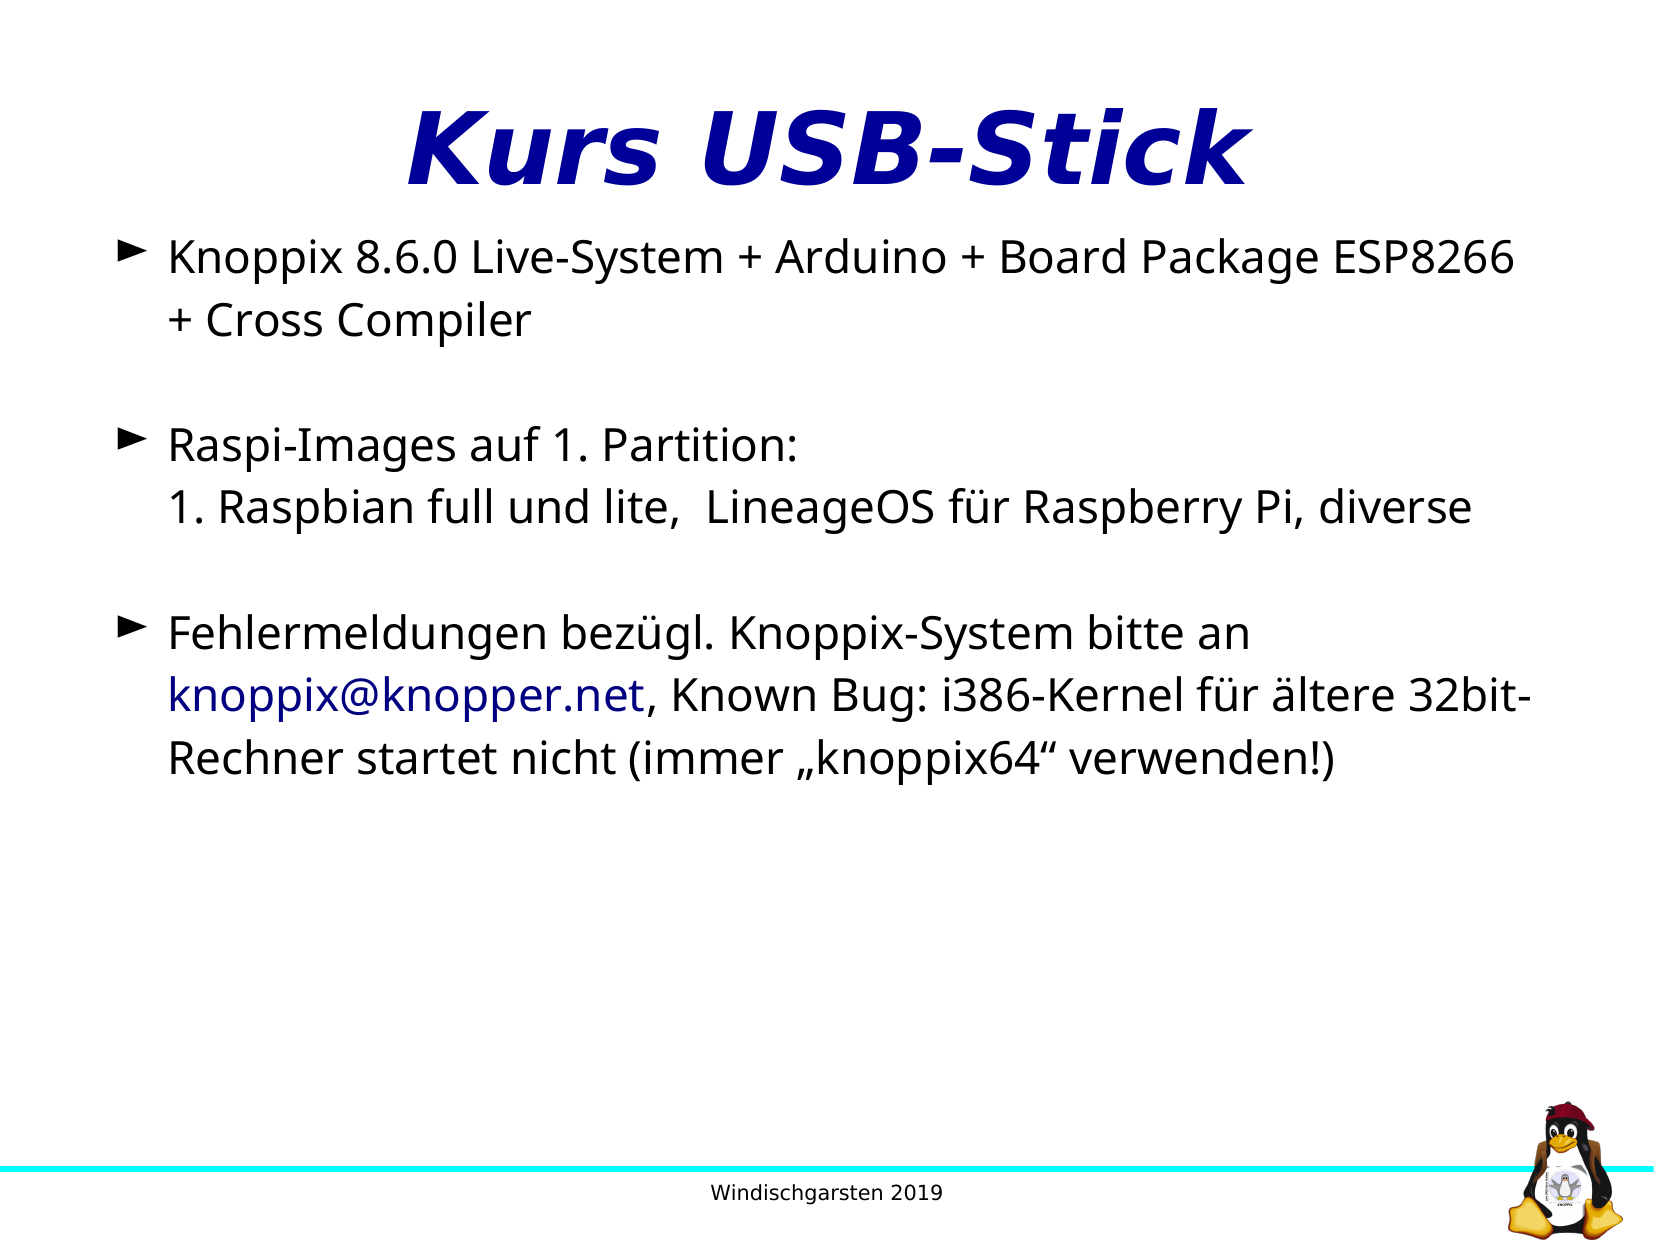

# Kurs USB-Stick
Knoppix 8.6.0 Live-System + Arduino + Board Package ESP8266 + Cross Compiler
Raspi-Images auf 1. Partition:
1. Raspbian full und lite, LineageOS für Raspberry Pi, diverse
Fehlermeldungen bezügl. Knoppix-System bitte an knoppix@knopper.net, Known Bug: i386-Kernel für ältere 32bit-Rechner startet nicht (immer „knoppix64“ verwenden!)